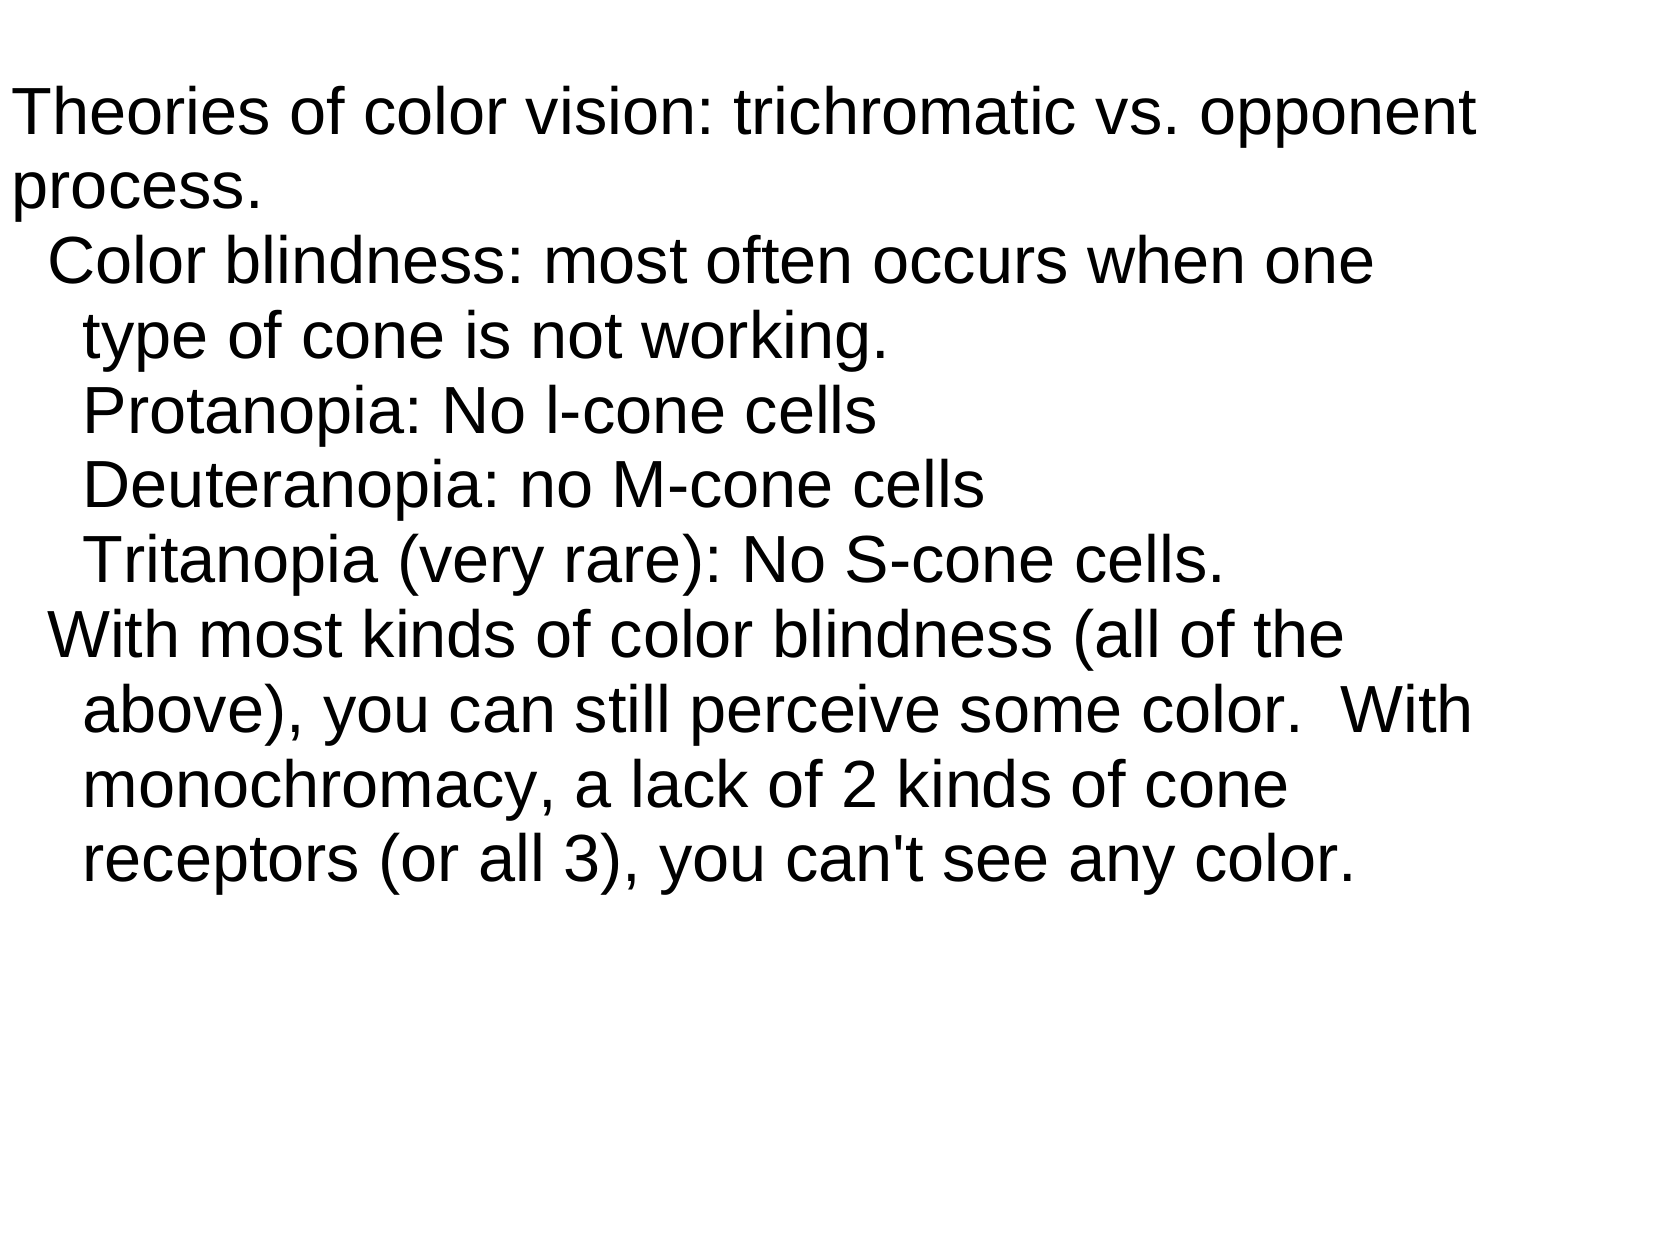

# Theories of color vision: trichromatic vs. opponent process.
Color blindness: most often occurs when one type of cone is not working.
Protanopia: No l-cone cells
Deuteranopia: no M-cone cells
Tritanopia (very rare): No S-cone cells.
With most kinds of color blindness (all of the above), you can still perceive some color. With monochromacy, a lack of 2 kinds of cone receptors (or all 3), you can't see any color.